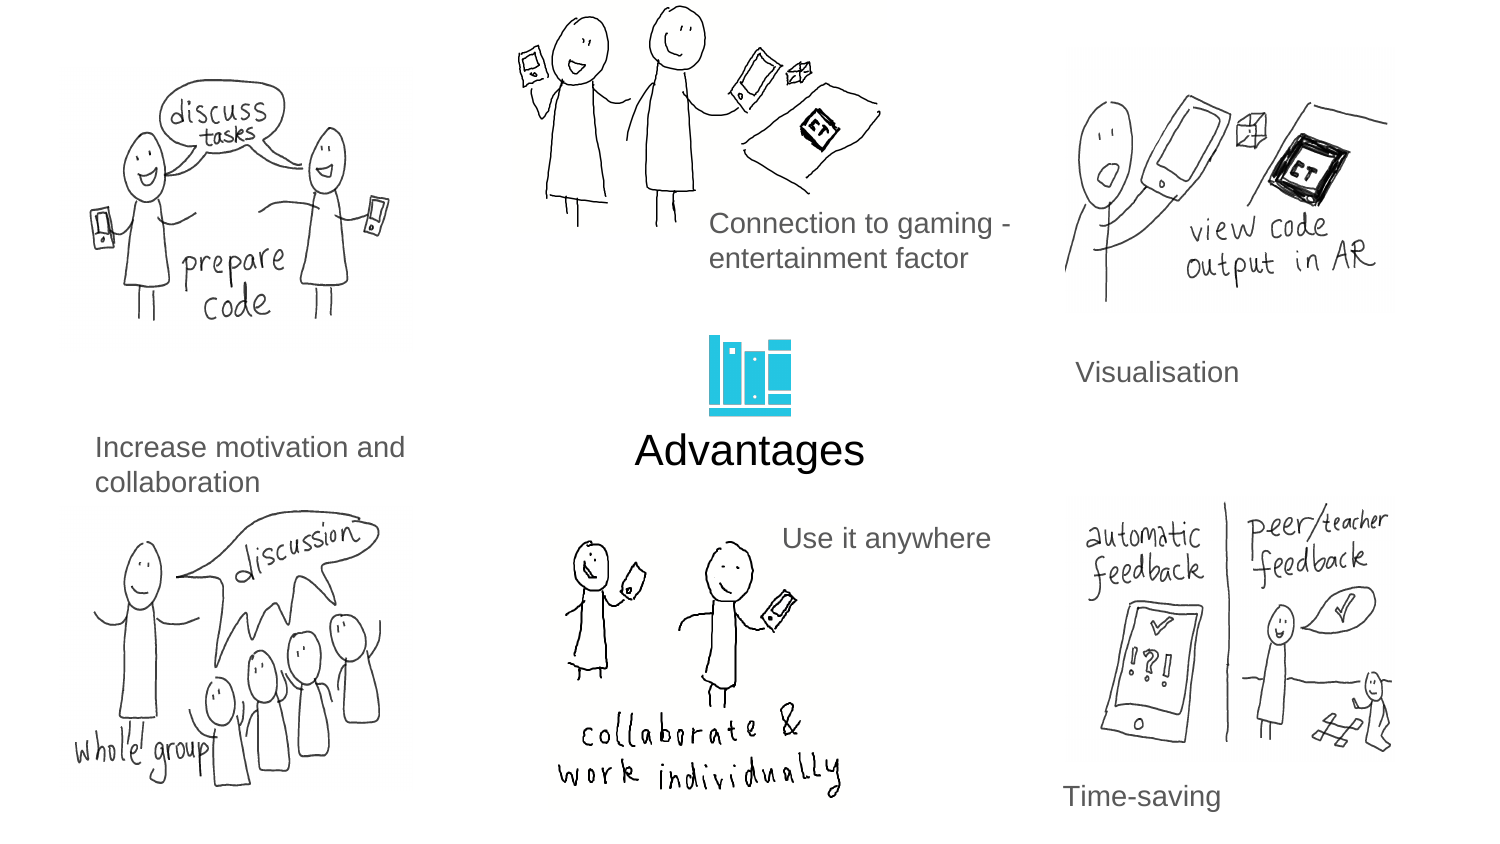

Connection to gaming - entertainment factor
Visualisation
Increase motivation and collaboration
# Advantages
Use it anywhere
Time-saving